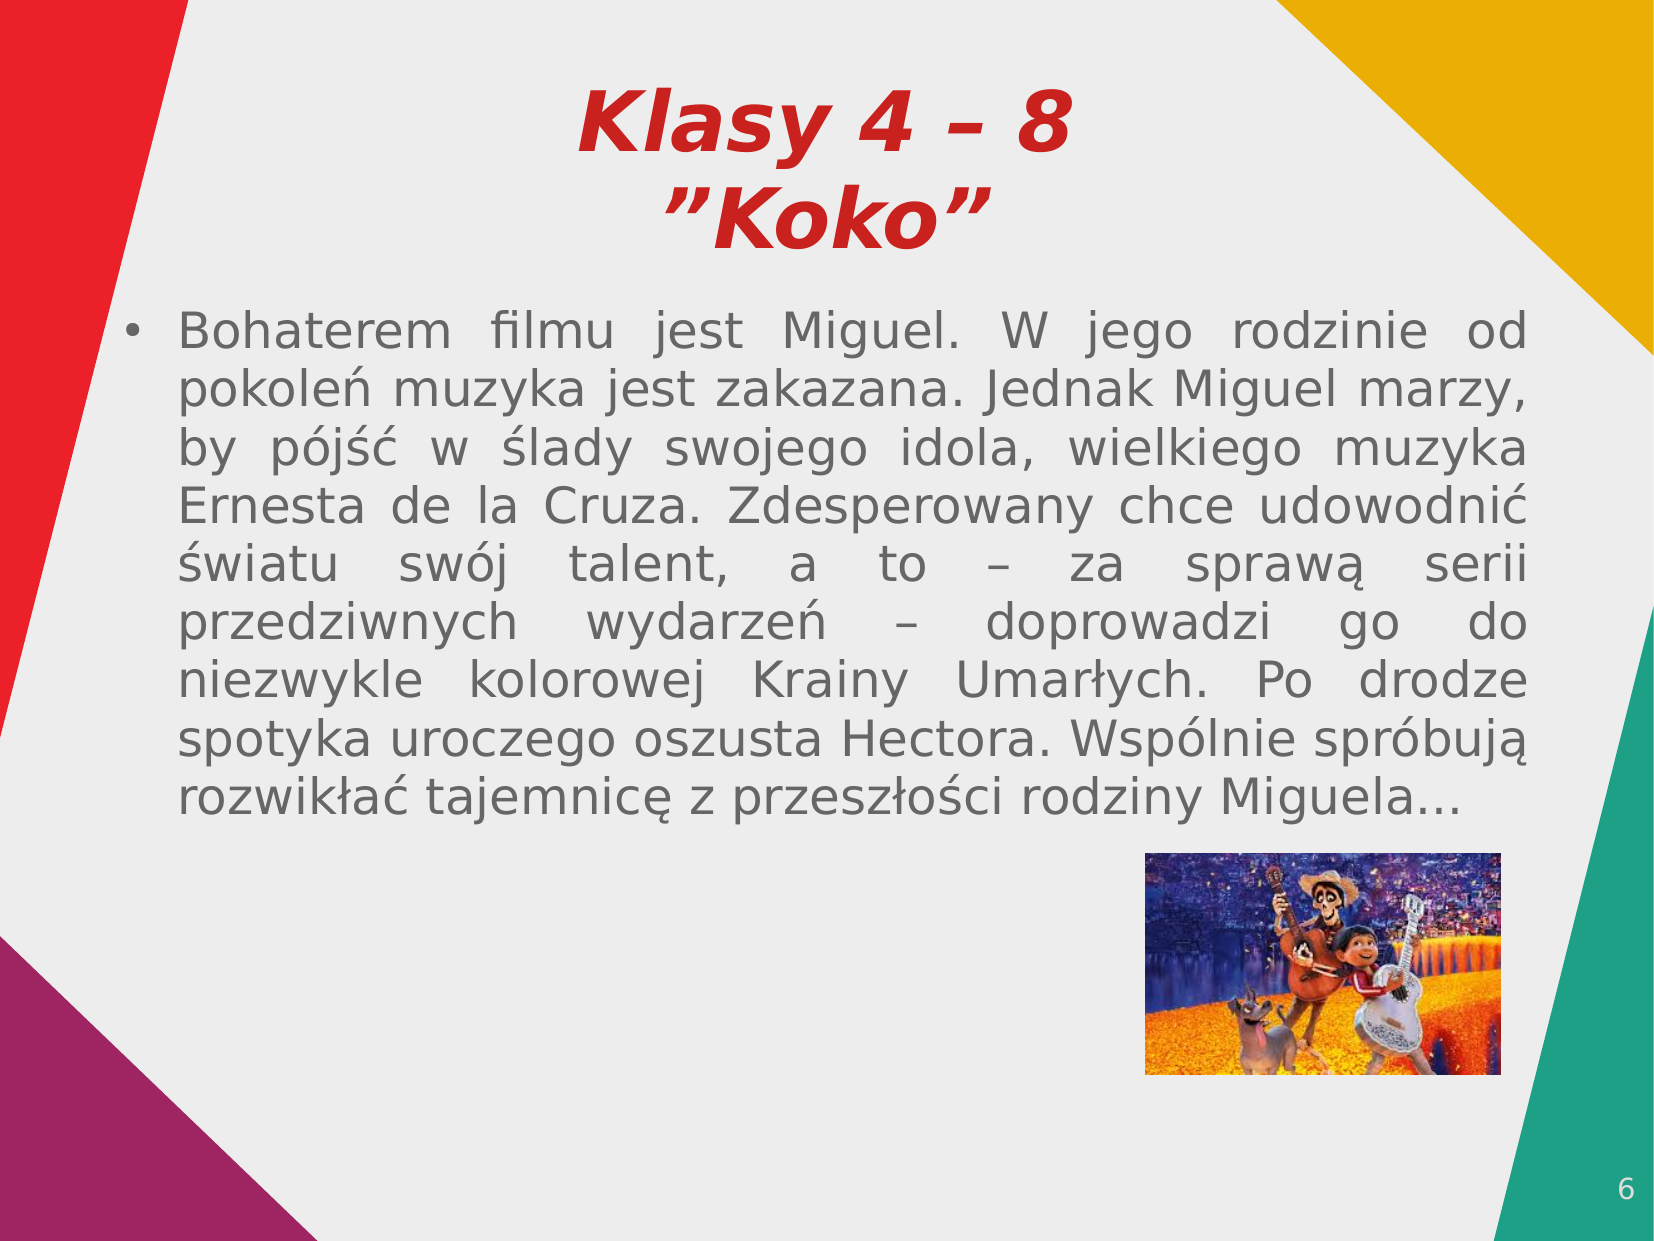

# Klasy 4 – 8 ”Koko”
Bohaterem filmu jest Miguel. W jego rodzinie od pokoleń muzyka jest zakazana. Jednak Miguel marzy, by pójść w ślady swojego idola, wielkiego muzyka Ernesta de la Cruza. Zdesperowany chce udowodnić światu swój talent, a to – za sprawą serii przedziwnych wydarzeń – doprowadzi go do niezwykle kolorowej Krainy Umarłych. Po drodze spotyka uroczego oszusta Hectora. Wspólnie spróbują rozwikłać tajemnicę z przeszłości rodziny Miguela...
6